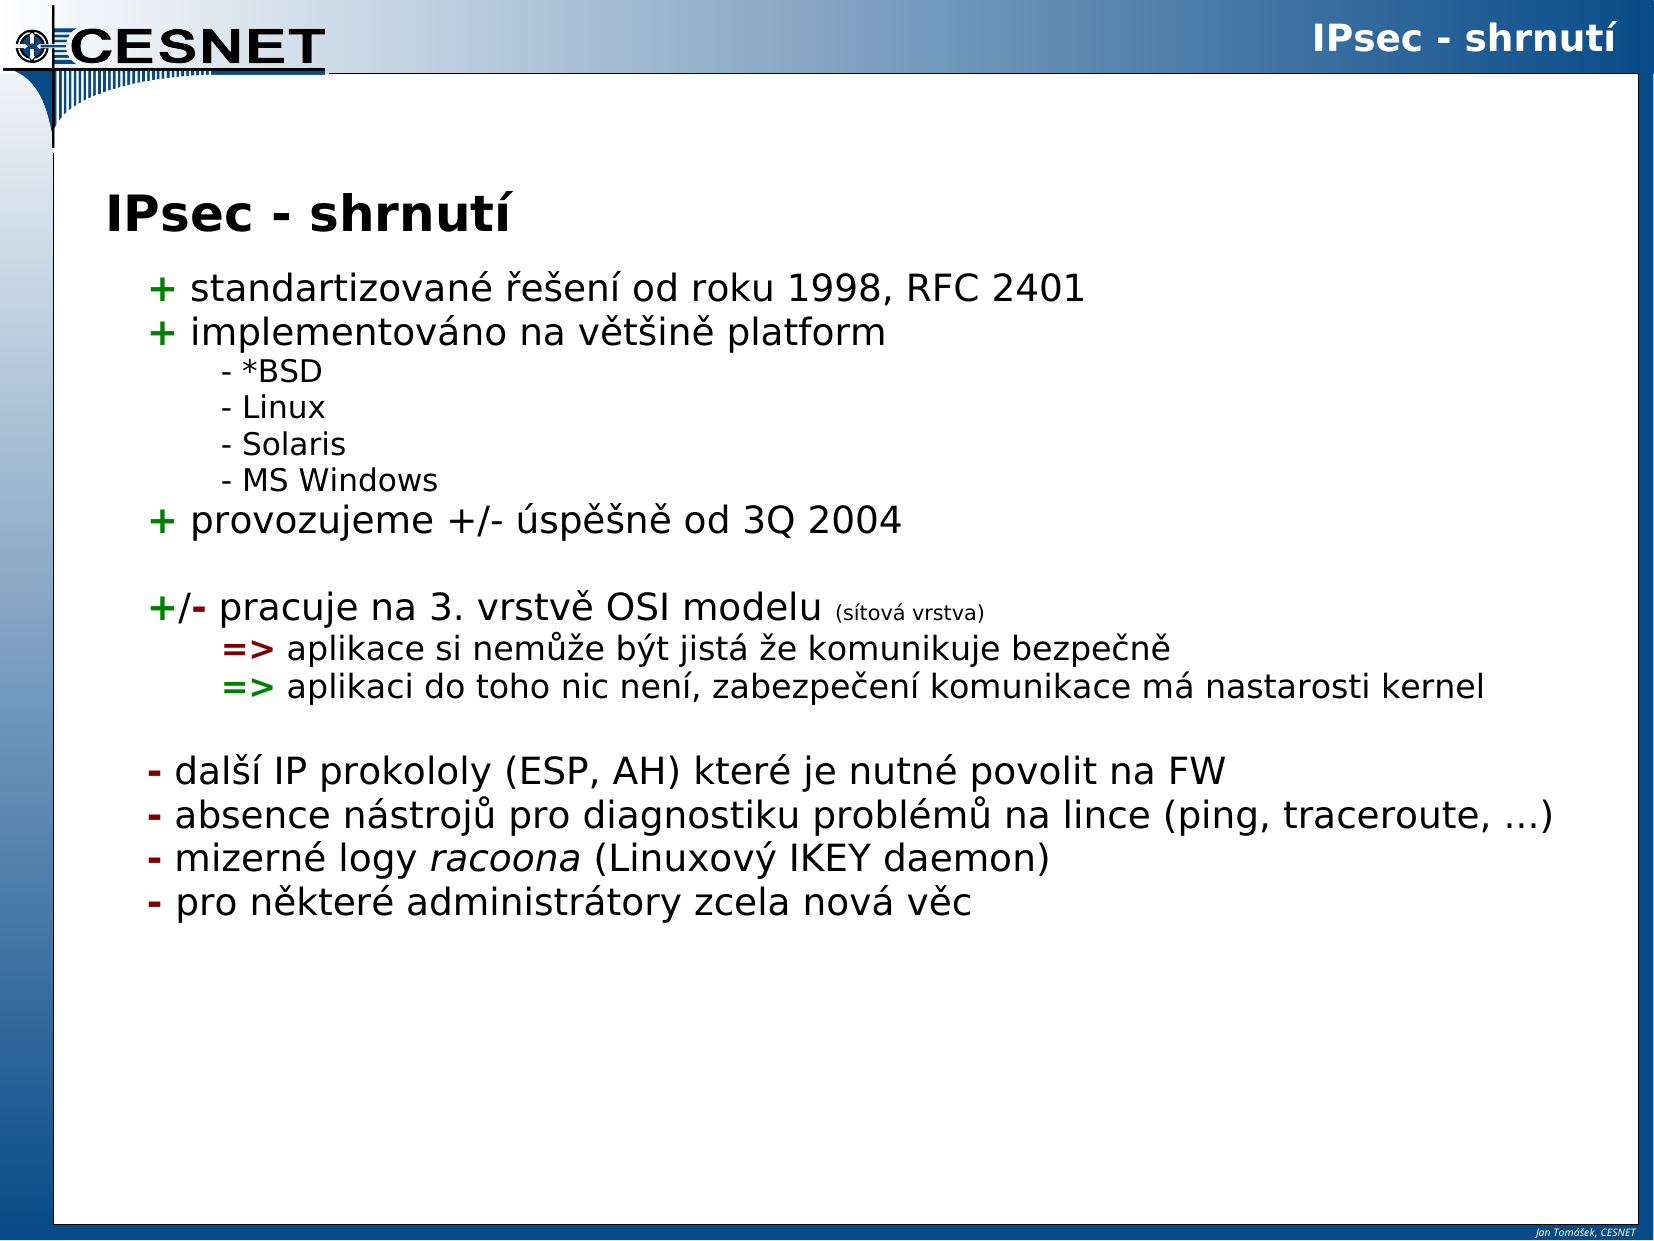

IPsec - shrnutí
IPsec - shrnutí
+ standartizované řešení od roku 1998, RFC 2401
+ implementováno na většině platform
	- *BSD
	- Linux
	- Solaris
	- MS Windows
+ provozujeme +/- úspěšně od 3Q 2004
+/- pracuje na 3. vrstvě OSI modelu (sítová vrstva)
	=> aplikace si nemůže být jistá že komunikuje bezpečně
	=> aplikaci do toho nic není, zabezpečení komunikace má nastarosti kernel
- další IP prokololy (ESP, AH) které je nutné povolit na FW
- absence nástrojů pro diagnostiku problémů na lince (ping, traceroute, ...)
- mizerné logy racoona (Linuxový IKEY daemon)
- pro některé administrátory zcela nová věc
Jan Tomášek, CESNET